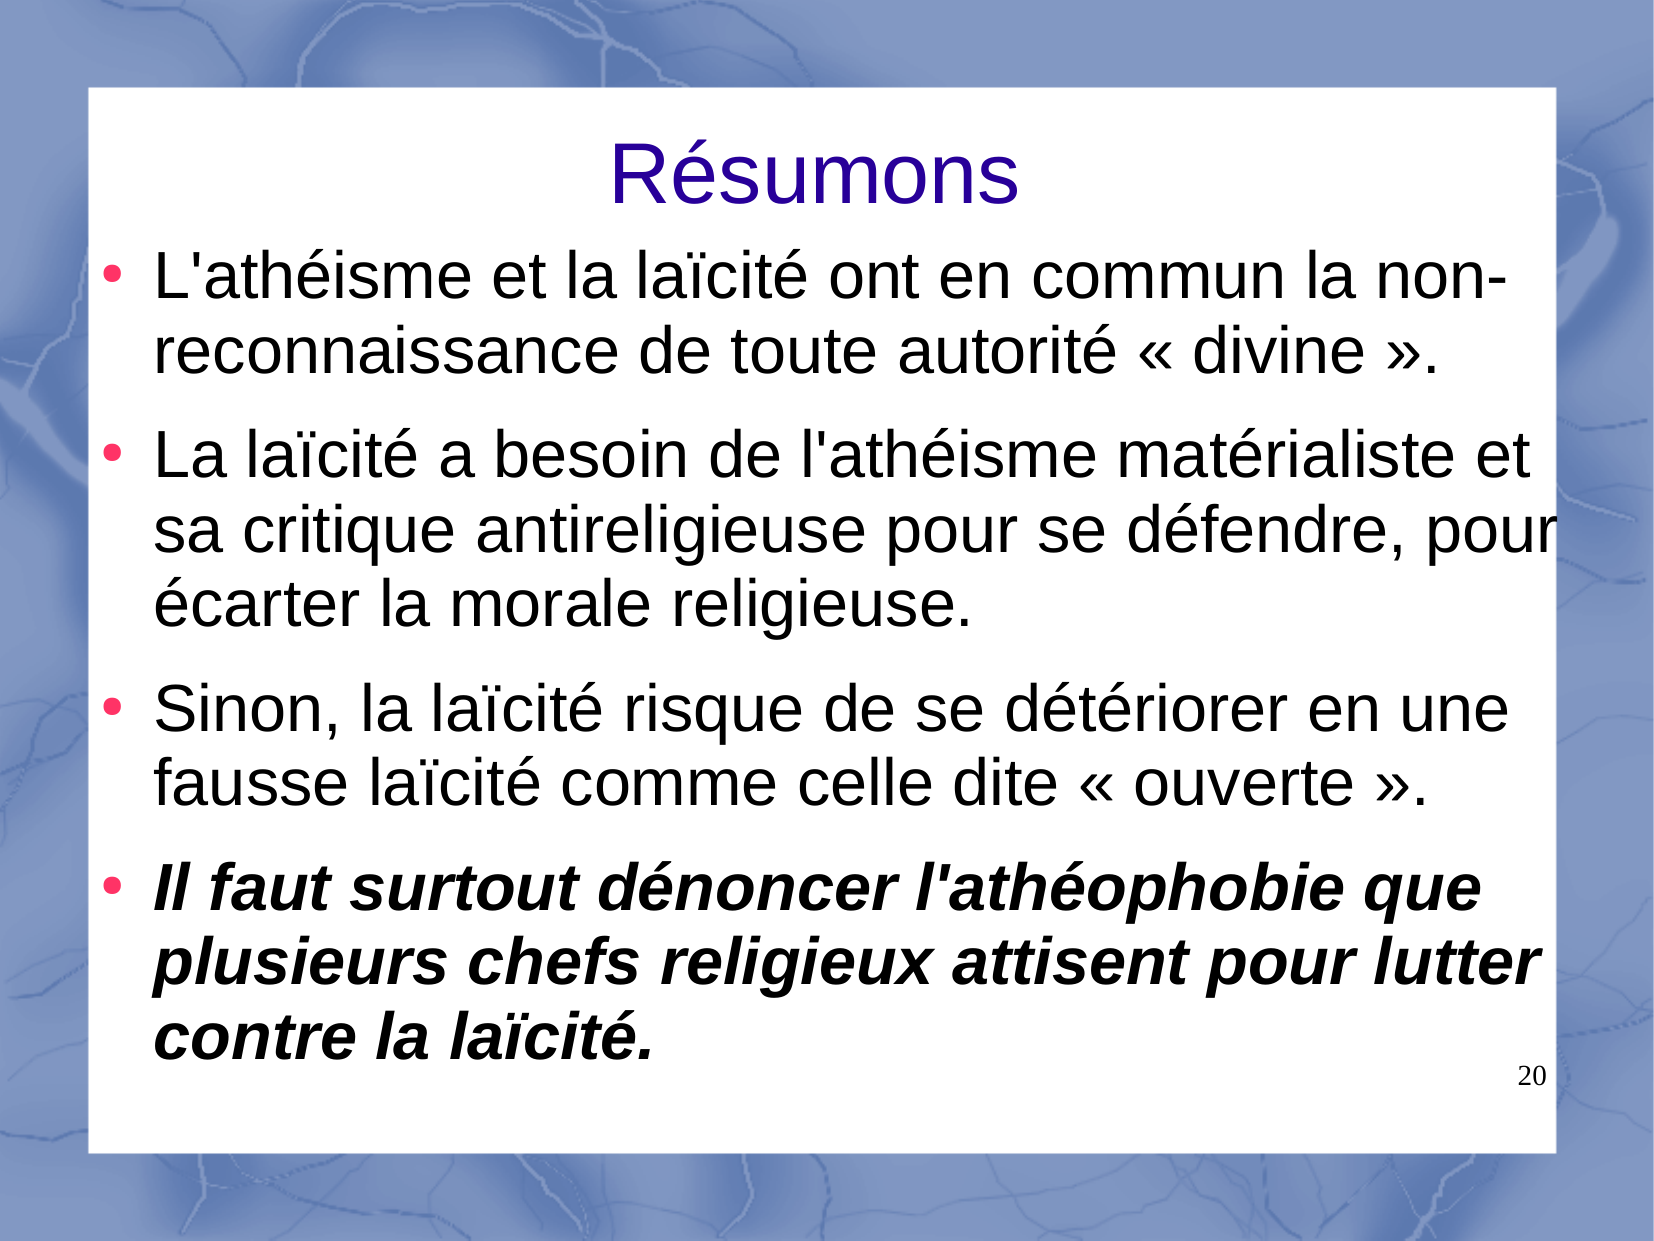

# Résumons
L'athéisme et la laïcité ont en commun la non-reconnaissance de toute autorité « divine ».
La laïcité a besoin de l'athéisme matérialiste et sa critique antireligieuse pour se défendre, pour écarter la morale religieuse.
Sinon, la laïcité risque de se détériorer en une fausse laïcité comme celle dite « ouverte ».
Il faut surtout dénoncer l'athéophobie que plusieurs chefs religieux attisent pour lutter contre la laïcité.
20